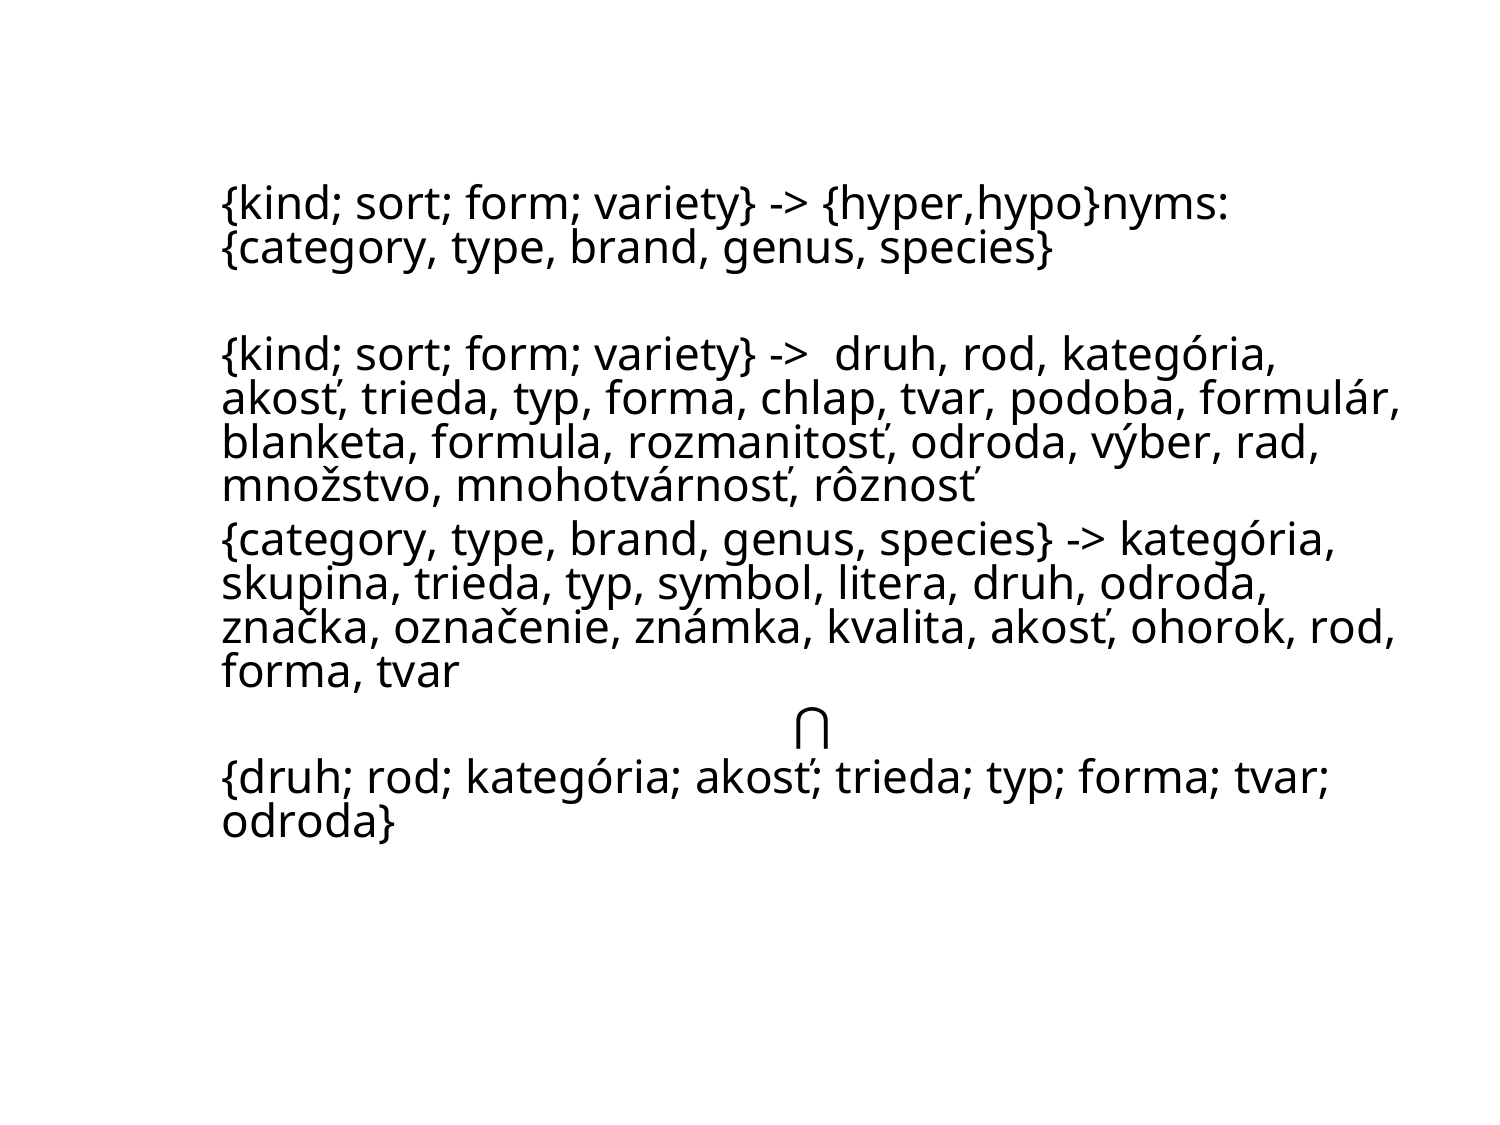

{kind; sort; form; variety} -> {hyper,hypo}nyms: {category, type, brand, genus, species}
{kind; sort; form; variety} -> druh, rod, kategória, akosť, trieda, typ, forma, chlap, tvar, podoba, formulár, blanketa, formula, rozmanitosť, odroda, výber, rad, množstvo, mnohotvárnosť, rôznosť
{category, type, brand, genus, species} -> kategória, skupina, trieda, typ, symbol, litera, druh, odroda, značka, označenie, známka, kvalita, akosť, ohorok, rod, forma, tvar
⋂
{druh; rod; kategória; akosť; trieda; typ; forma; tvar; odroda}